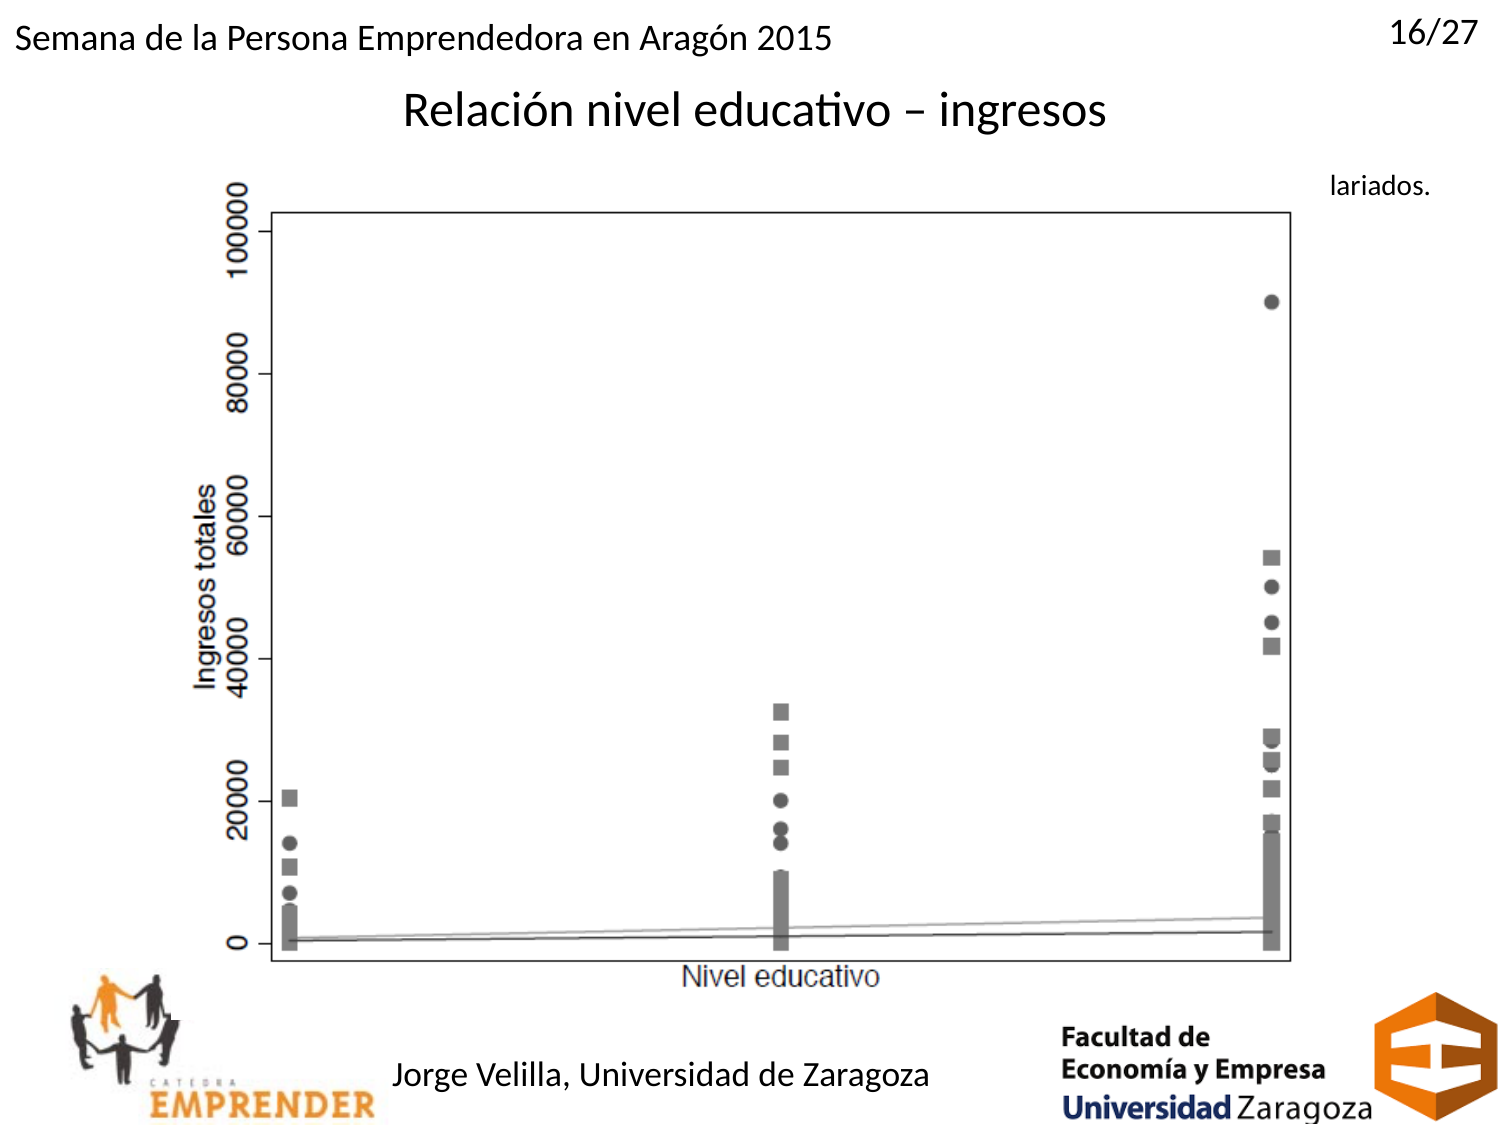

Semana de la Persona Emprendedora en Aragón 2015
# Relación nivel educativo – ingresos
Los puntos y la línea gris son los asalariados.
Jorge Velilla, Universidad de Zaragoza